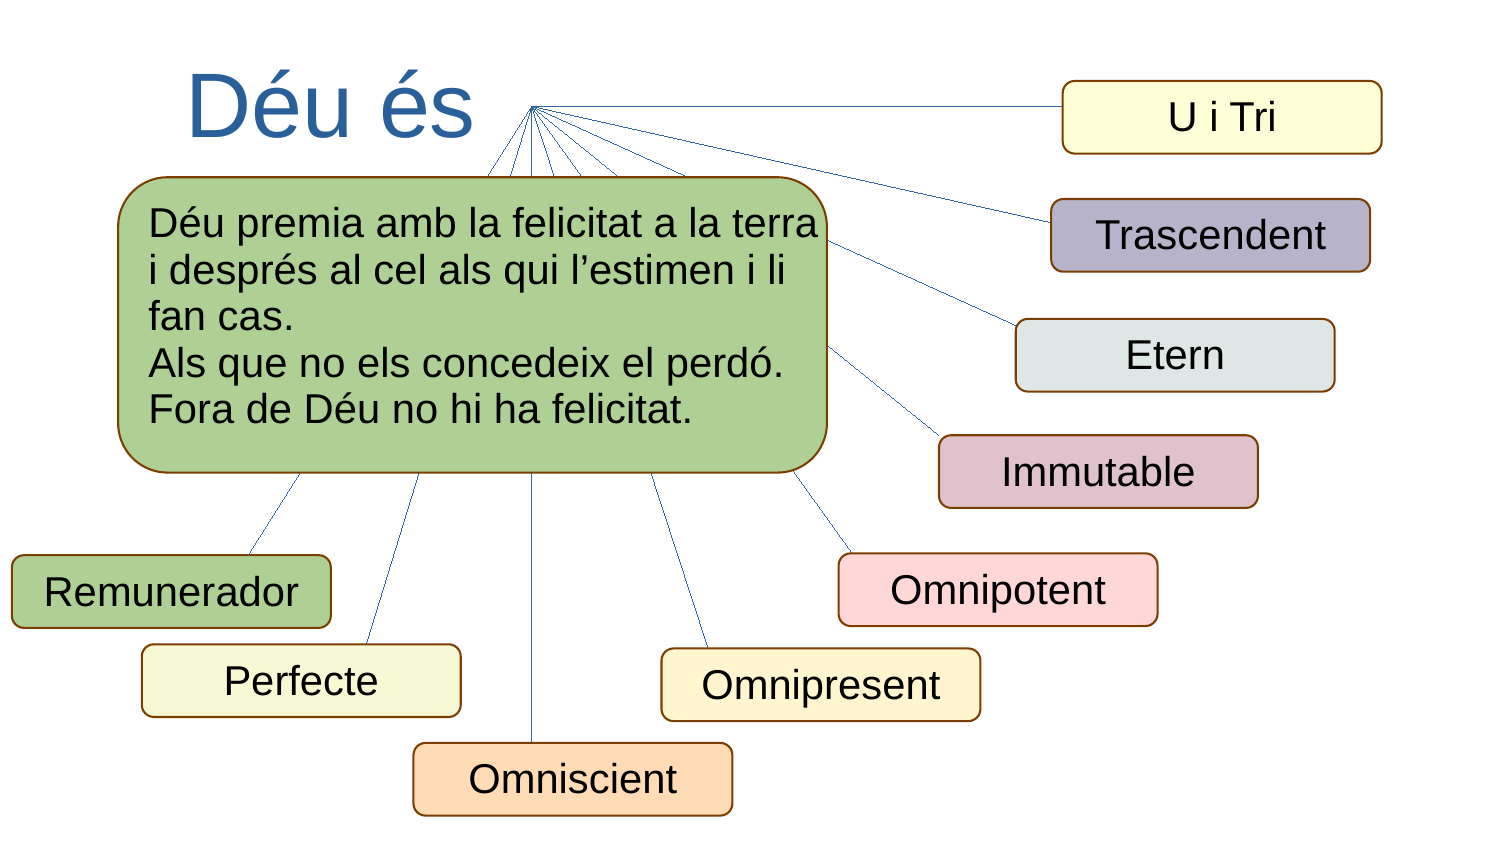

# Déu és
U i Tri
Déu premia amb la felicitat a la terra
i després al cel als qui l’estimen i li
fan cas.
Als que no els concedeix el perdó.
Fora de Déu no hi ha felicitat.
Trascendent
Etern
Immutable
Omnipotent
Remunerador
Perfecte
Omnipresent
Omniscient